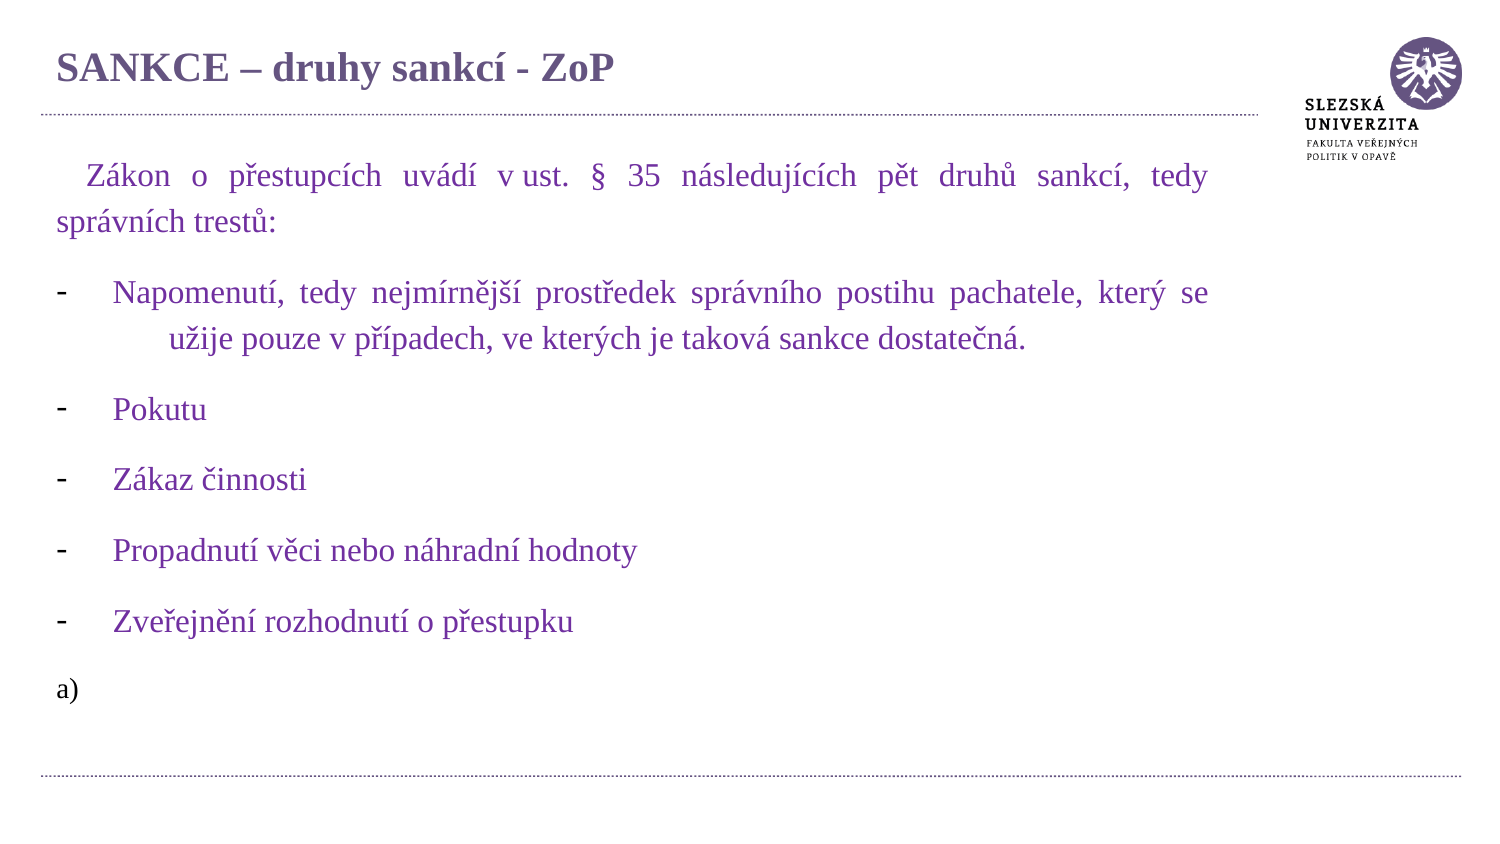

# SANKCE – druhy sankcí - ZoP
Zákon o přestupcích uvádí v ust. § 35 následujících pět druhů sankcí, tedy správních trestů:
Napomenutí, tedy nejmírnější prostředek správního postihu pachatele, který se užije pouze v případech, ve kterých je taková sankce dostatečná.
Pokutu
Zákaz činnosti
Propadnutí věci nebo náhradní hodnoty
Zveřejnění rozhodnutí o přestupku